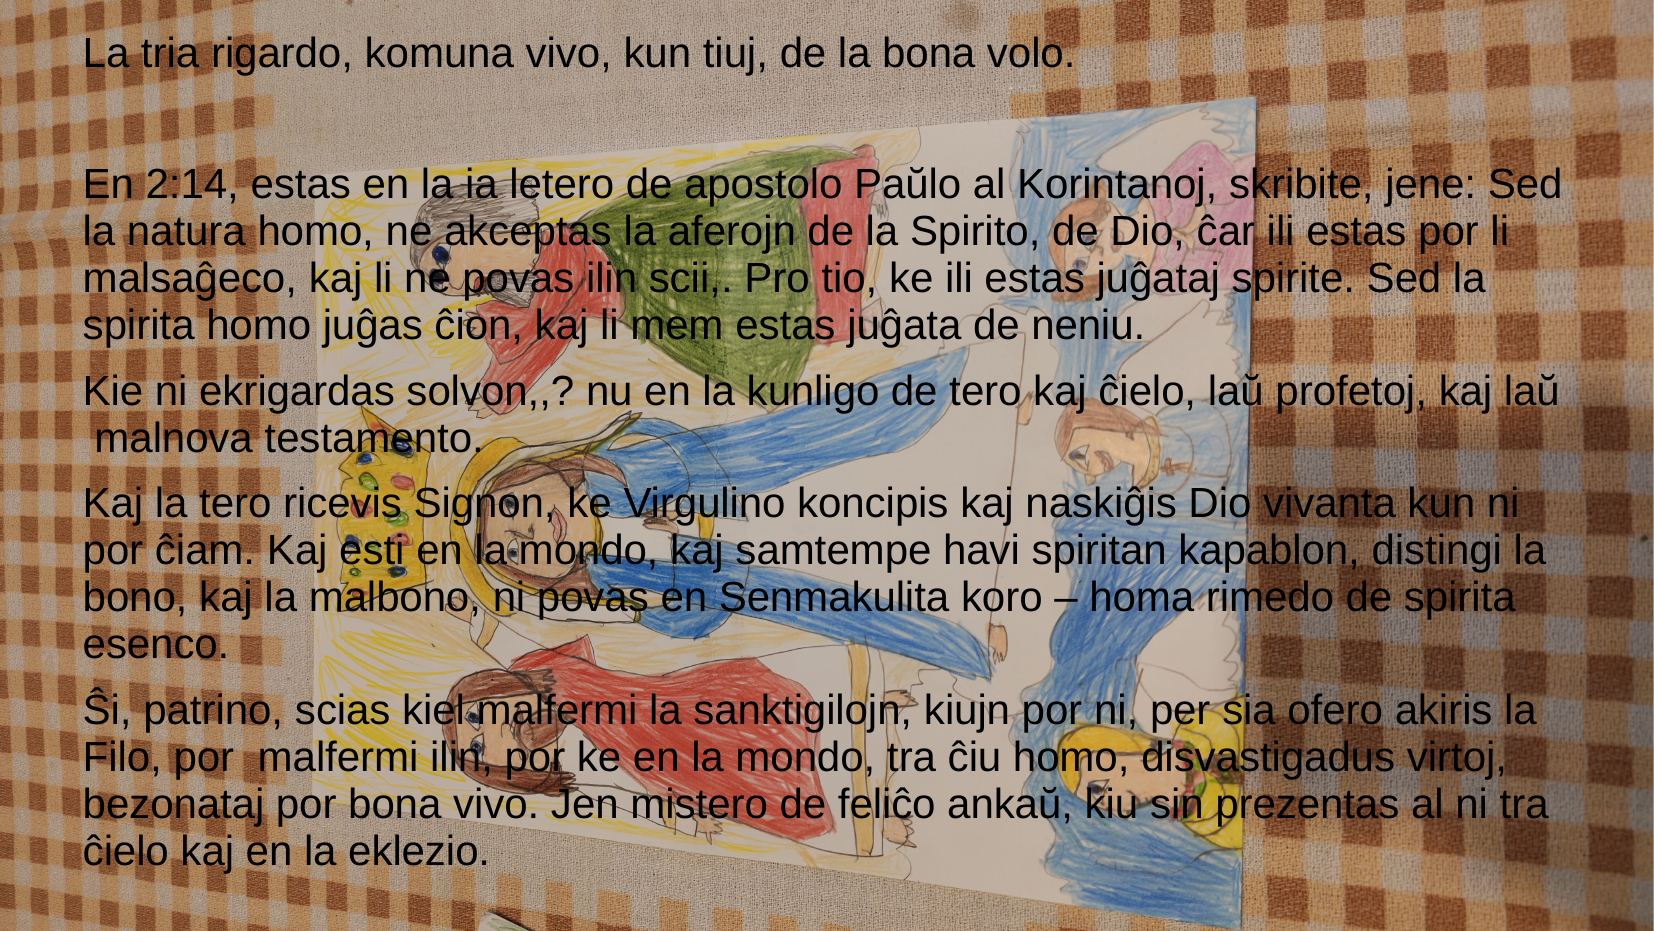

# La tria rigardo, komuna vivo, kun tiuj, de la bona volo.
En 2:14, estas en la ia letero de apostolo Paŭlo al Korintanoj, skribite, jene: Sed la natura homo, ne akceptas la aferojn de la Spirito, de Dio, ĉar ili estas por li malsaĝeco, kaj li ne povas ilin scii,. Pro tio, ke ili estas juĝataj spirite. Sed la spirita homo juĝas ĉion, kaj li mem estas juĝata de neniu.
Kie ni ekrigardas solvon,,? nu en la kunligo de tero kaj ĉielo, laŭ profetoj, kaj laŭ malnova testamento.
Kaj la tero ricevis Signon, ke Virgulino koncipis kaj naskiĝis Dio vivanta kun ni por ĉiam. Kaj esti en la mondo, kaj samtempe havi spiritan kapablon, distingi la bono, kaj la malbono, ni povas en Senmakulita koro – homa rimedo de spirita esenco.
Ŝi, patrino, scias kiel malfermi la sanktigilojn, kiujn por ni, per sia ofero akiris la Filo, por malfermi ilin, por ke en la mondo, tra ĉiu homo, disvastigadus virtoj, bezonataj por bona vivo. Jen mistero de feliĉo ankaŭ, kiu sin prezentas al ni tra ĉielo kaj en la eklezio.